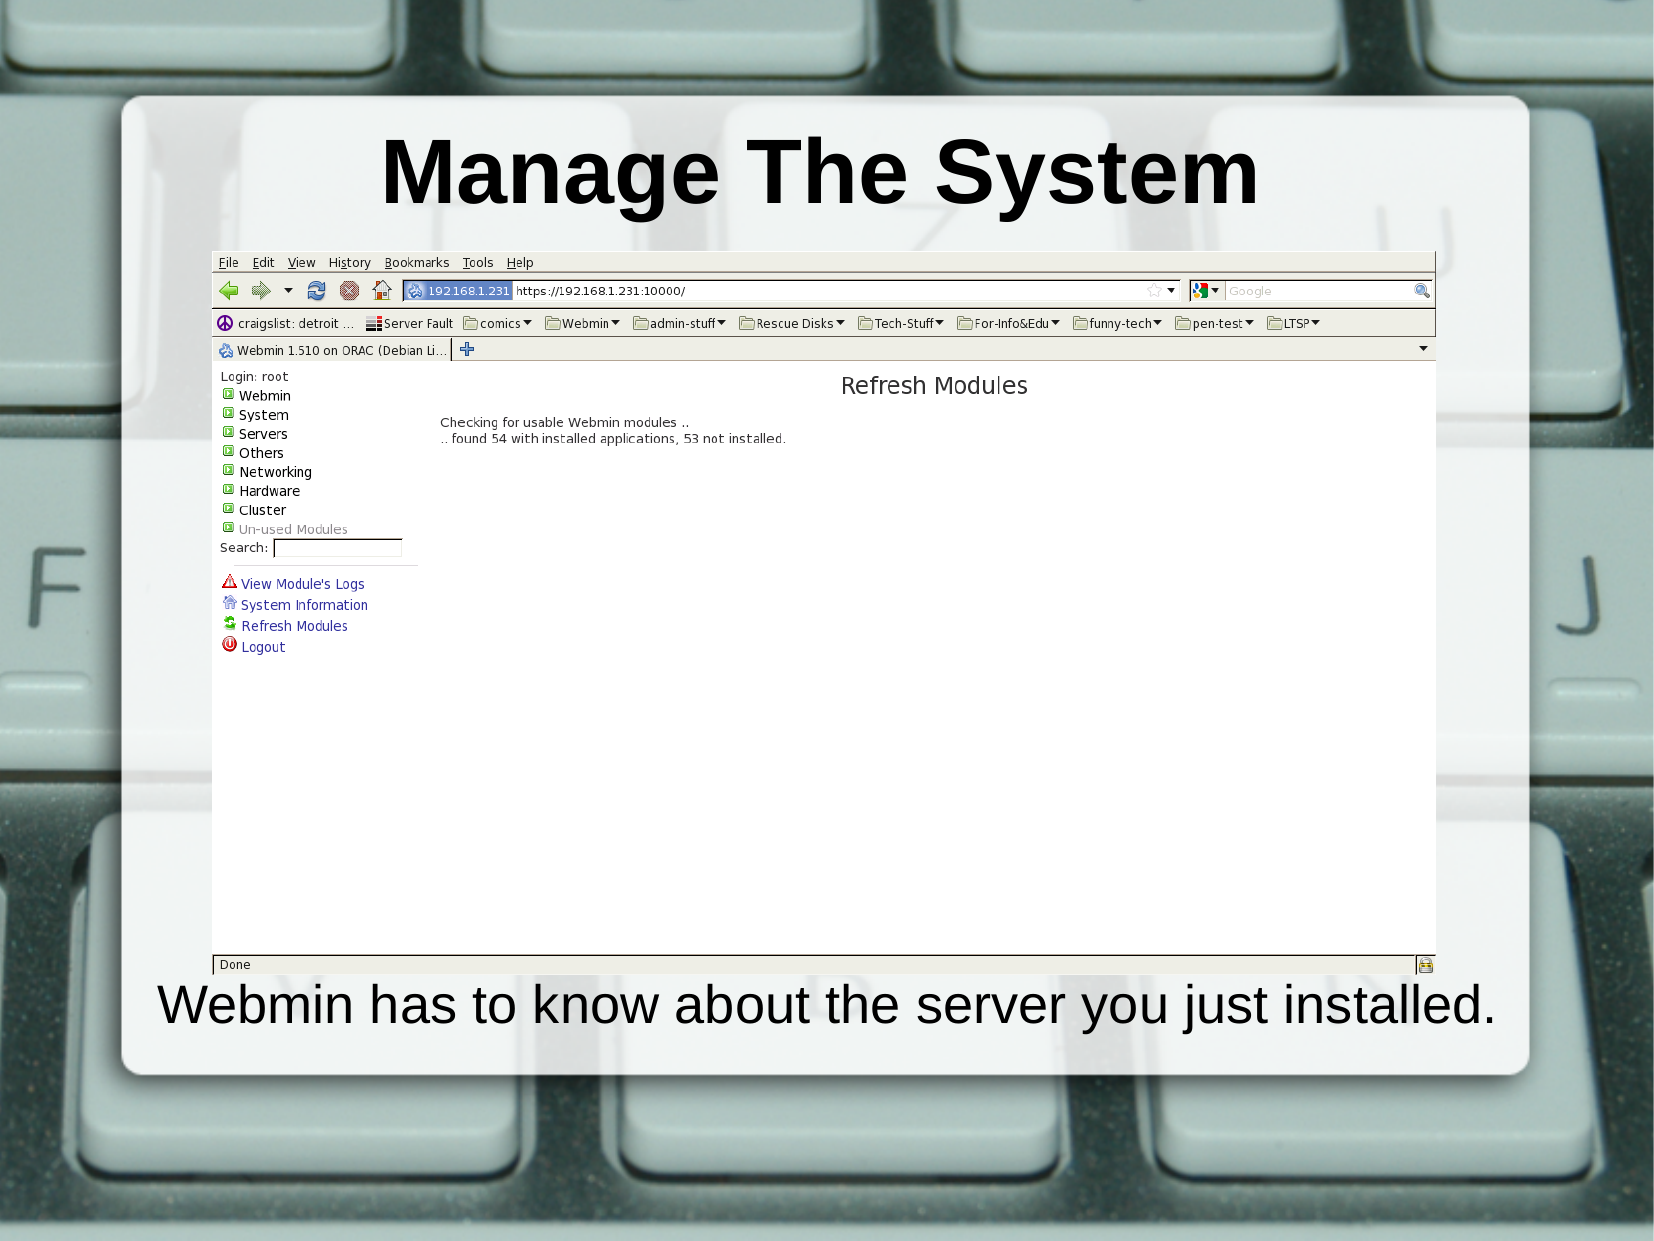

# Manage The System
Webmin has to know about the server you just installed.